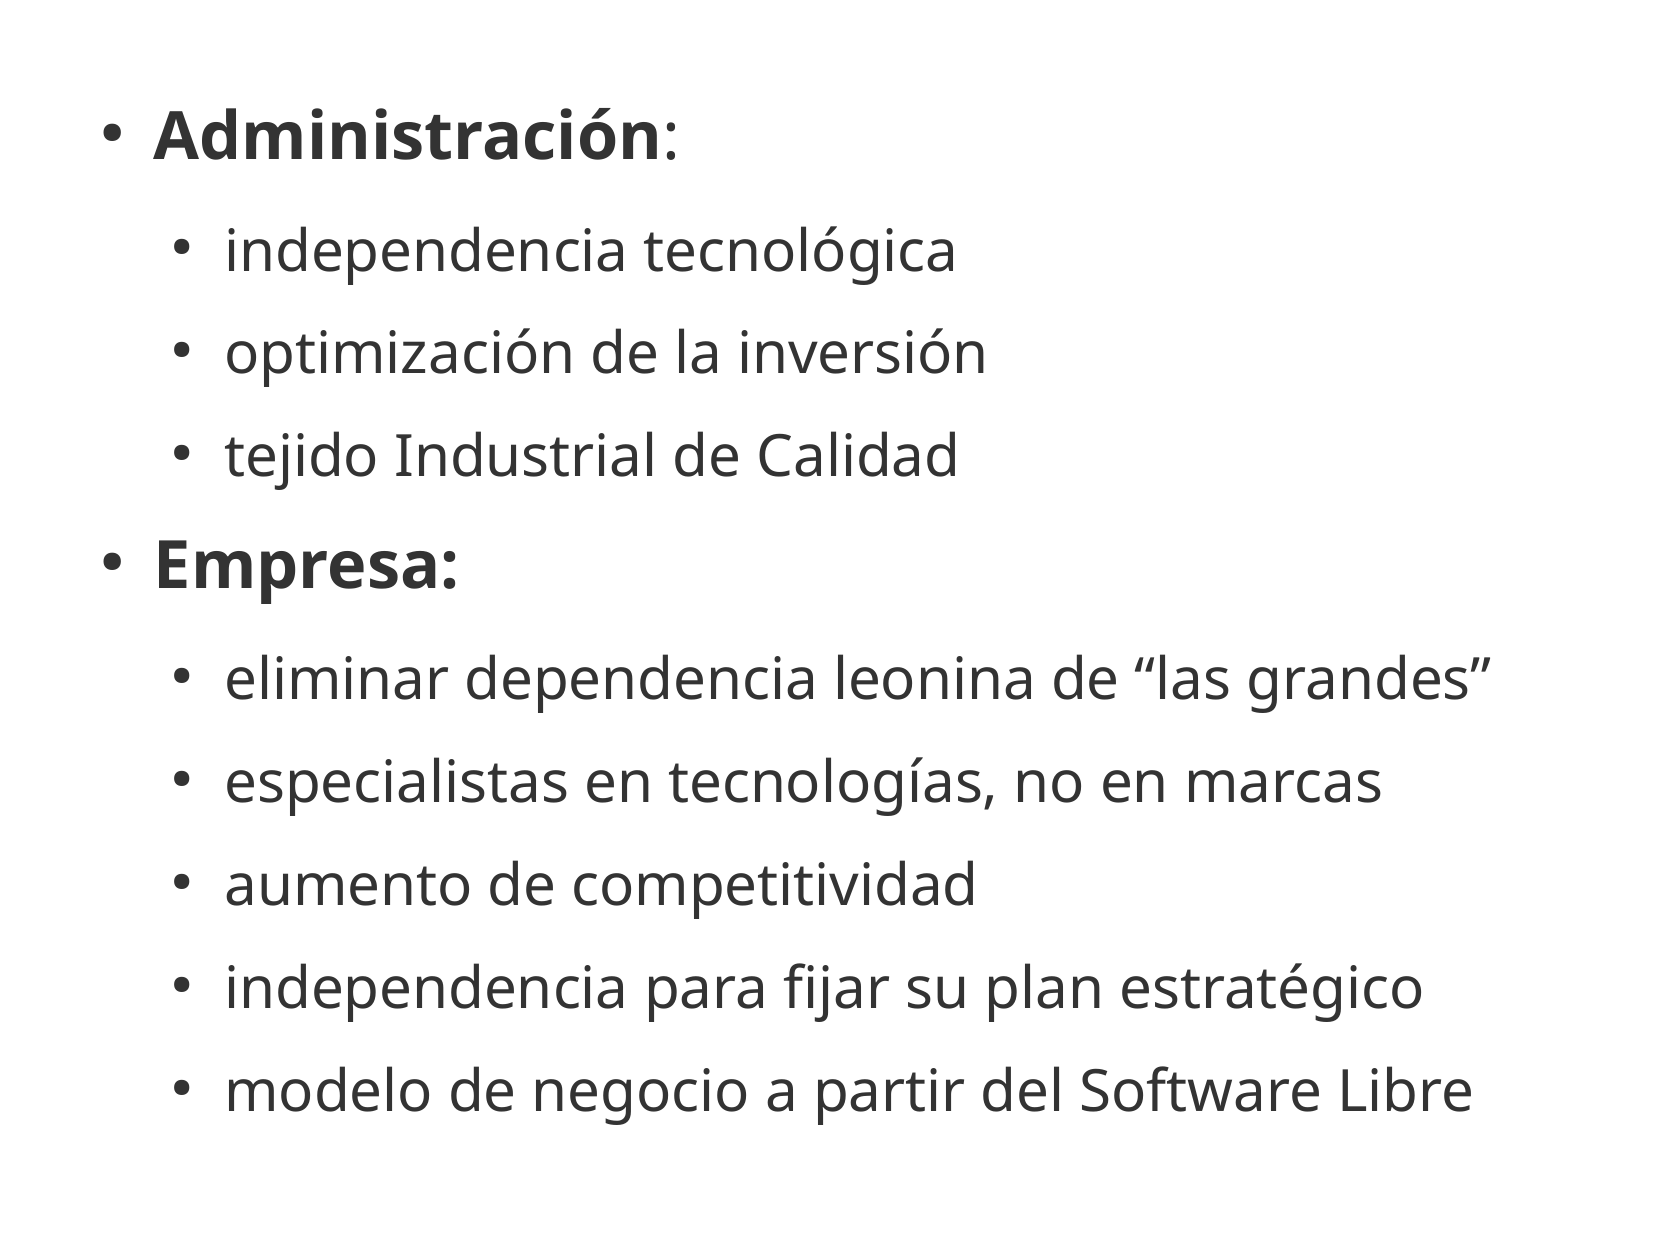

# Administración:
independencia tecnológica
optimización de la inversión
tejido Industrial de Calidad
Empresa:
eliminar dependencia leonina de “las grandes”
especialistas en tecnologías, no en marcas
aumento de competitividad
independencia para fijar su plan estratégico
modelo de negocio a partir del Software Libre